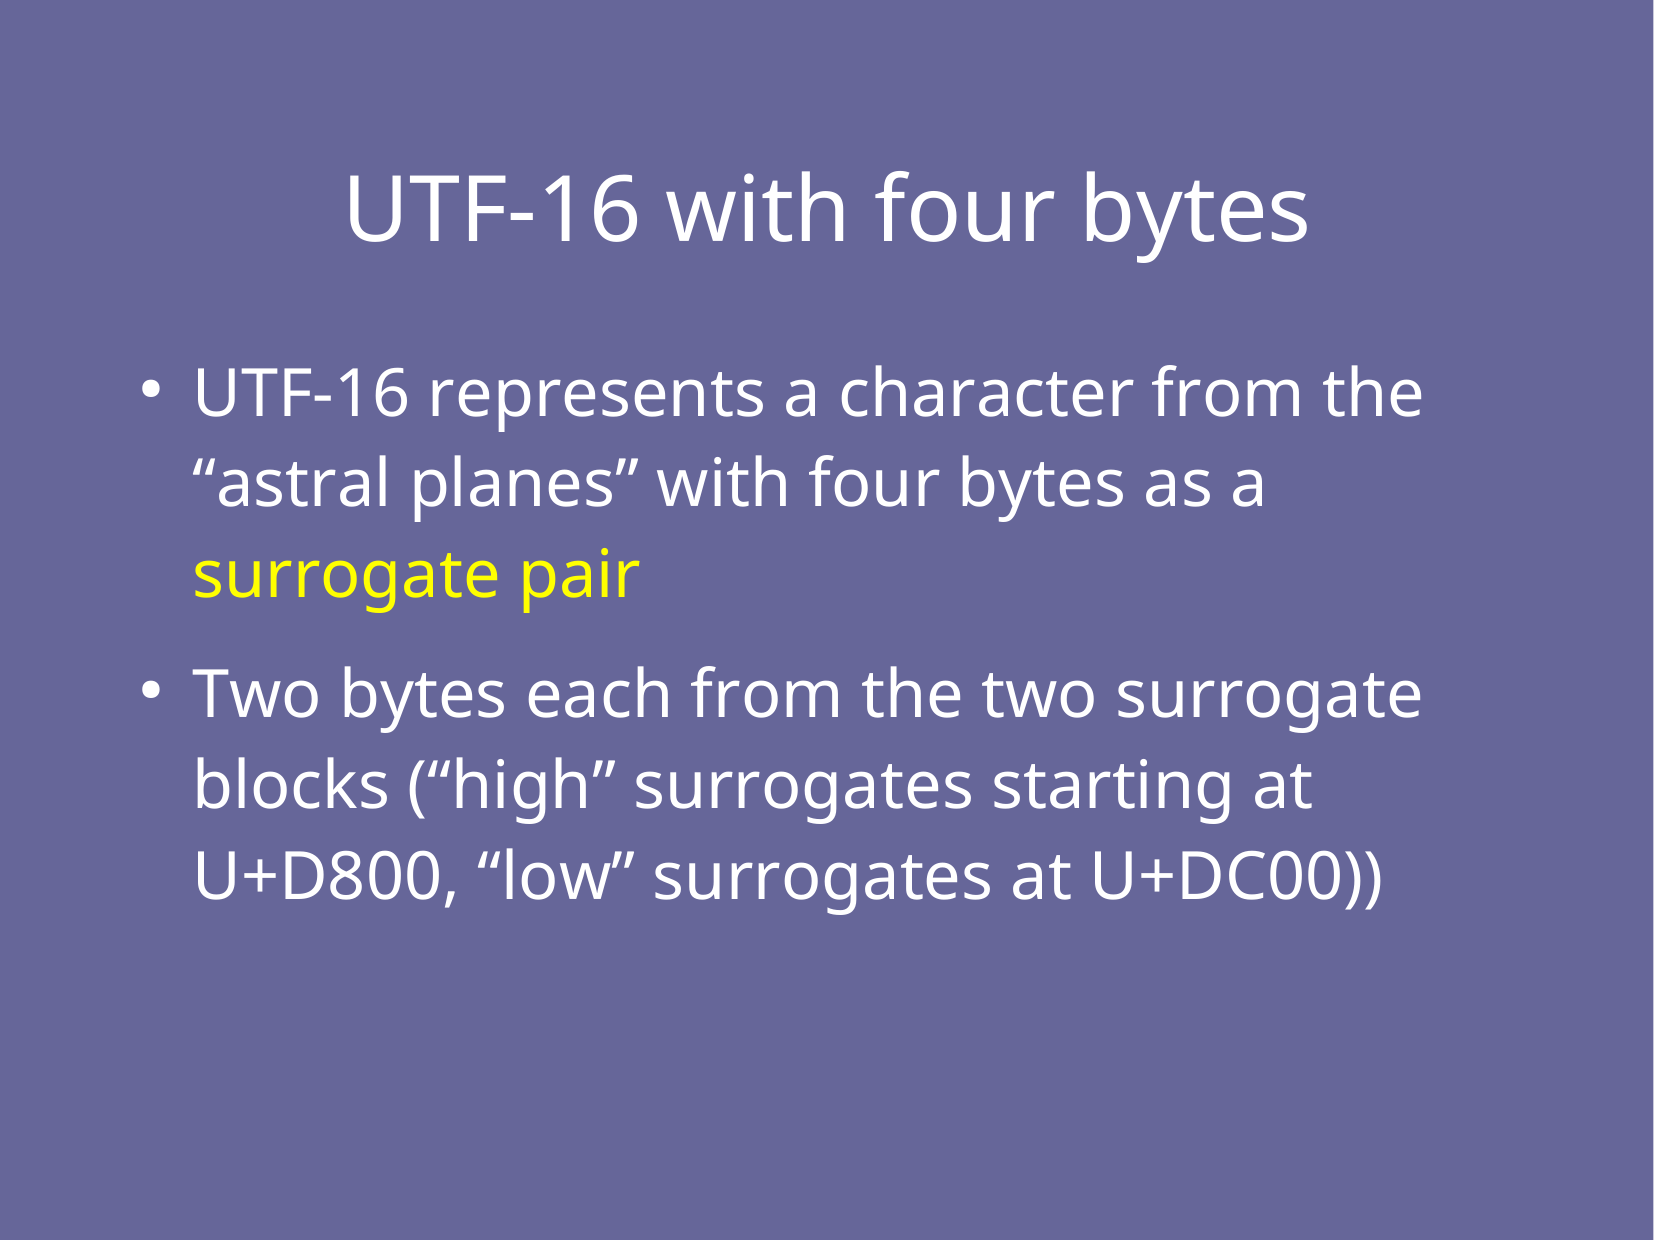

# UTF-16 with four bytes
UTF-16 represents a character from the “astral planes” with four bytes as a surrogate pair
Two bytes each from the two surrogate blocks (“high” surrogates starting at U+D800, “low” surrogates at U+DC00))